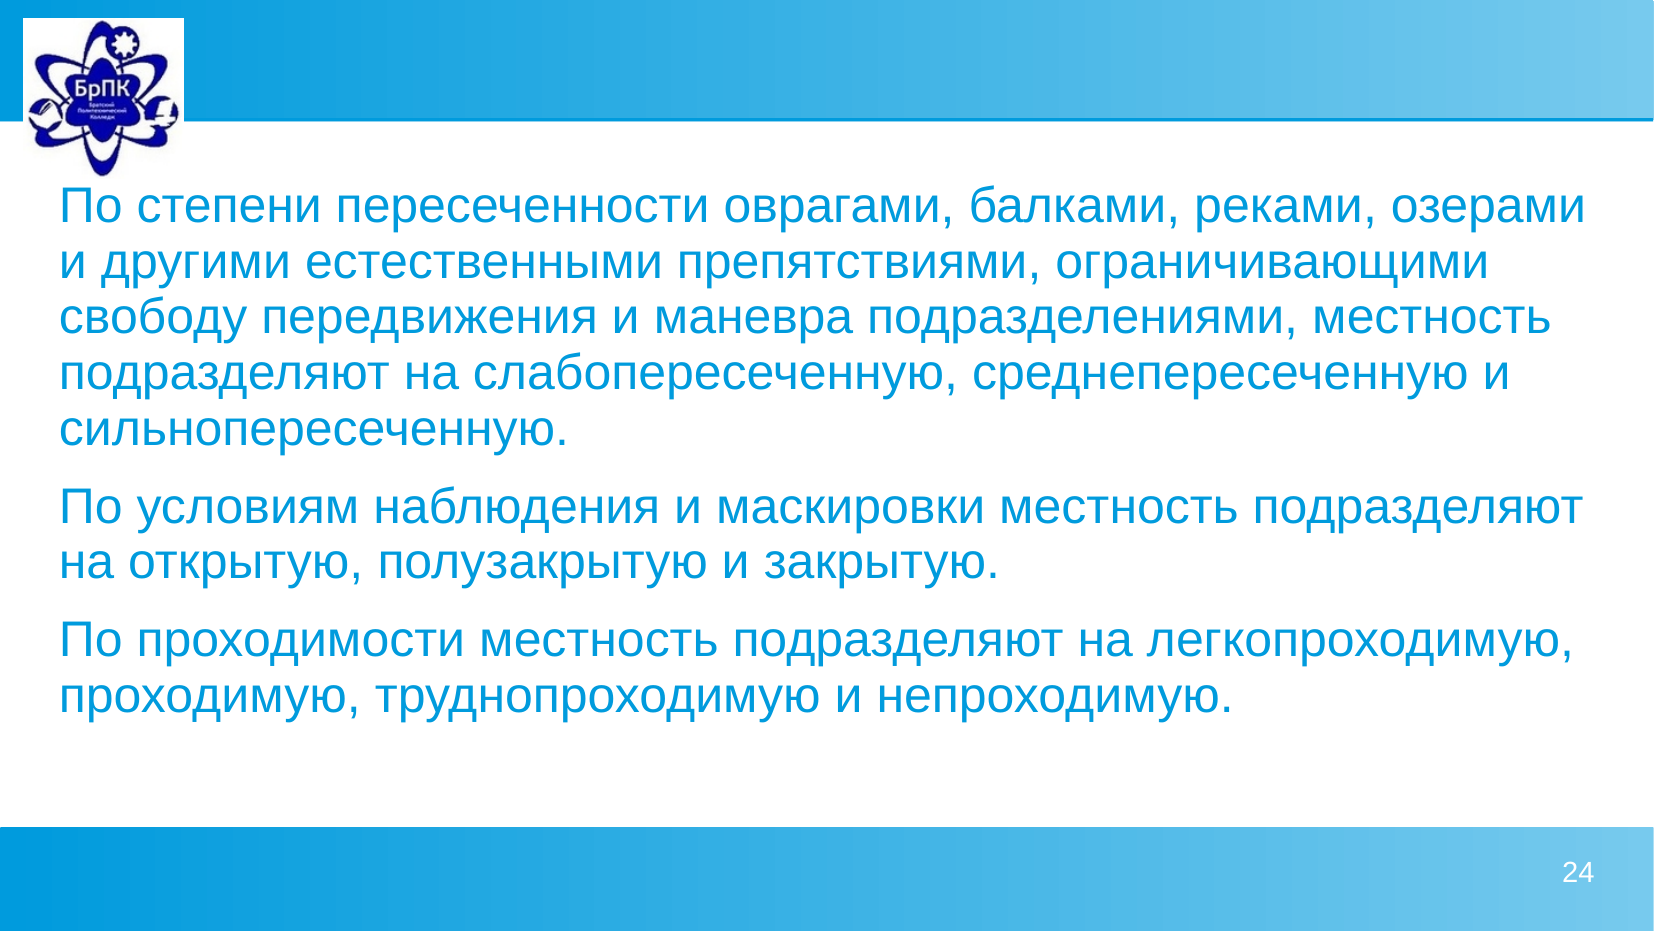

# По степени пересеченности оврагами, балками, реками, озерами и другими естественными препятствиями, ограничивающими свободу передвижения и маневра подразделениями, местность подразделяют на слабопересеченную, среднепересеченную и сильнопересеченную.
По условиям наблюдения и маскировки местность подразделяют на открытую, полузакрытую и закрытую.
По проходимости местность подразделяют на легкопроходимую, проходимую, труднопроходимую и непроходимую.
24